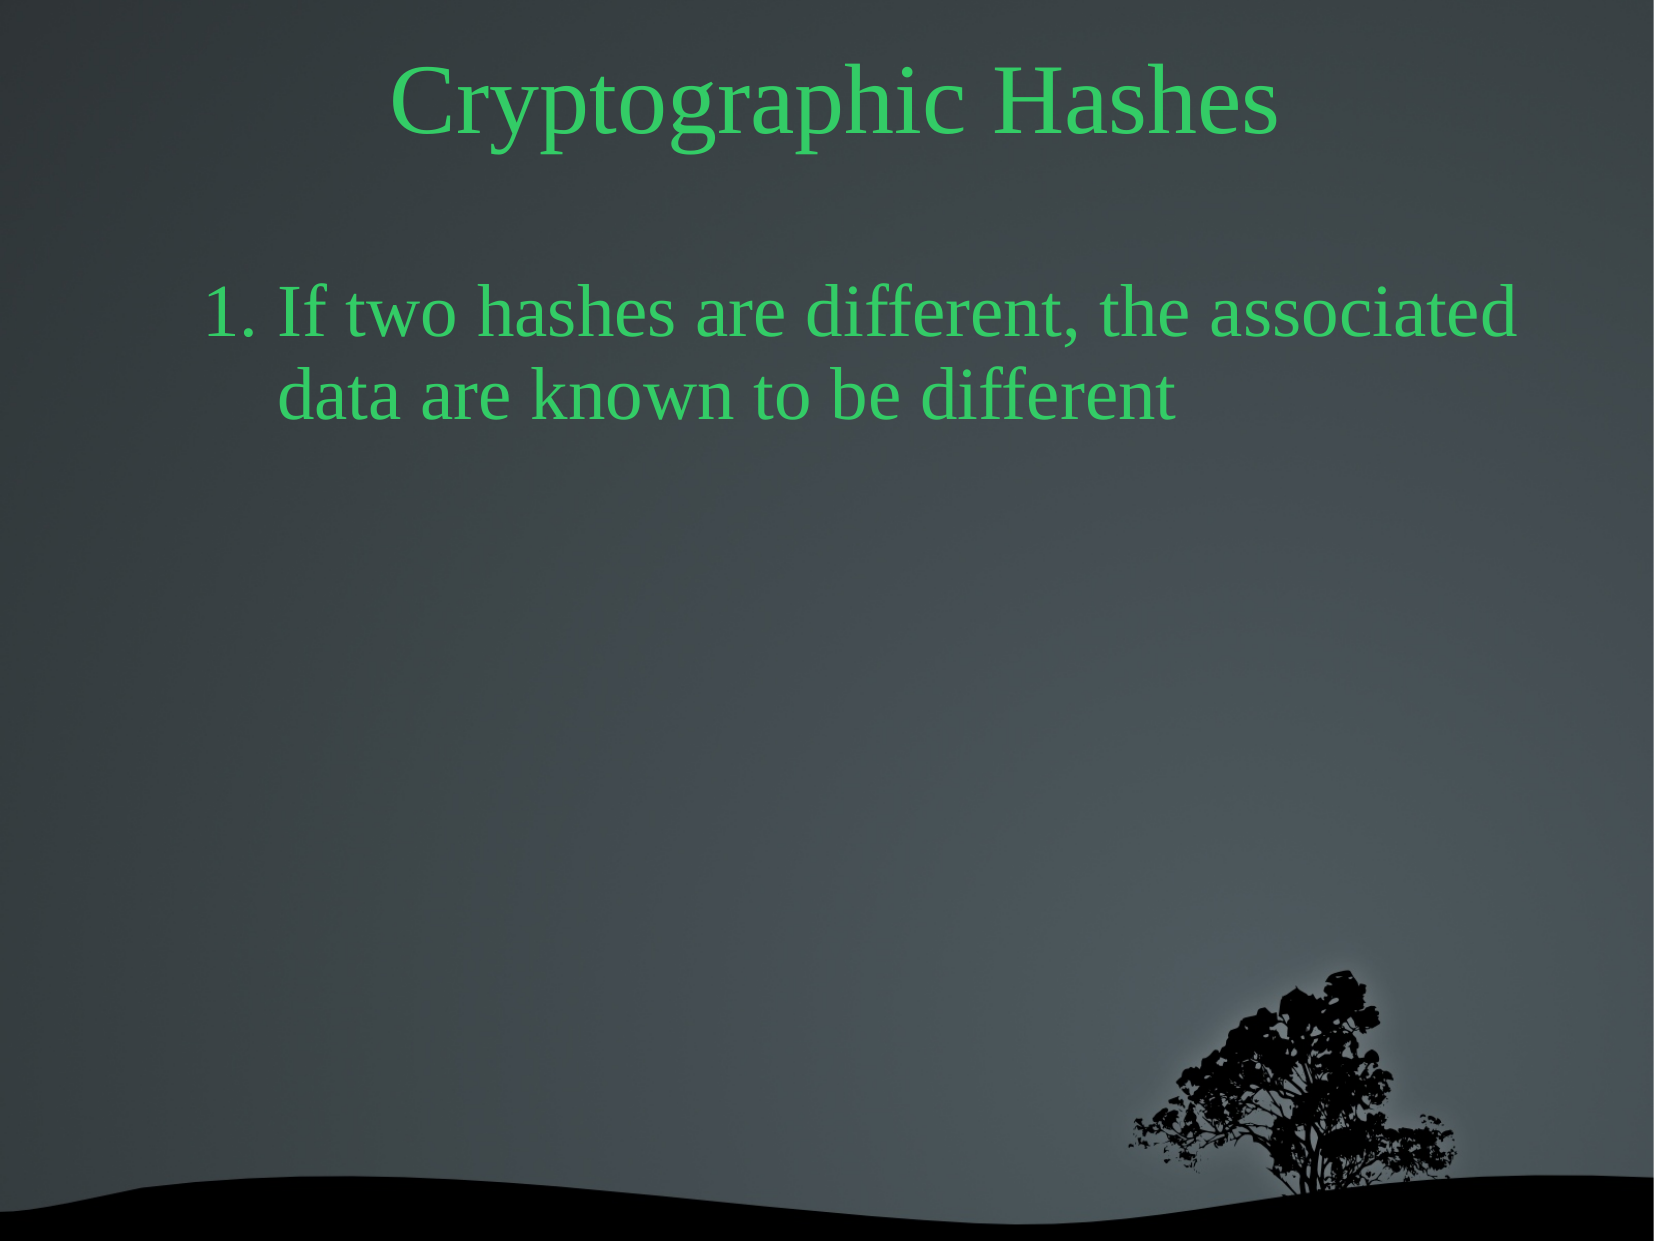

Cryptographic Hashes
1. If two hashes are different, the associated
 data are known to be different